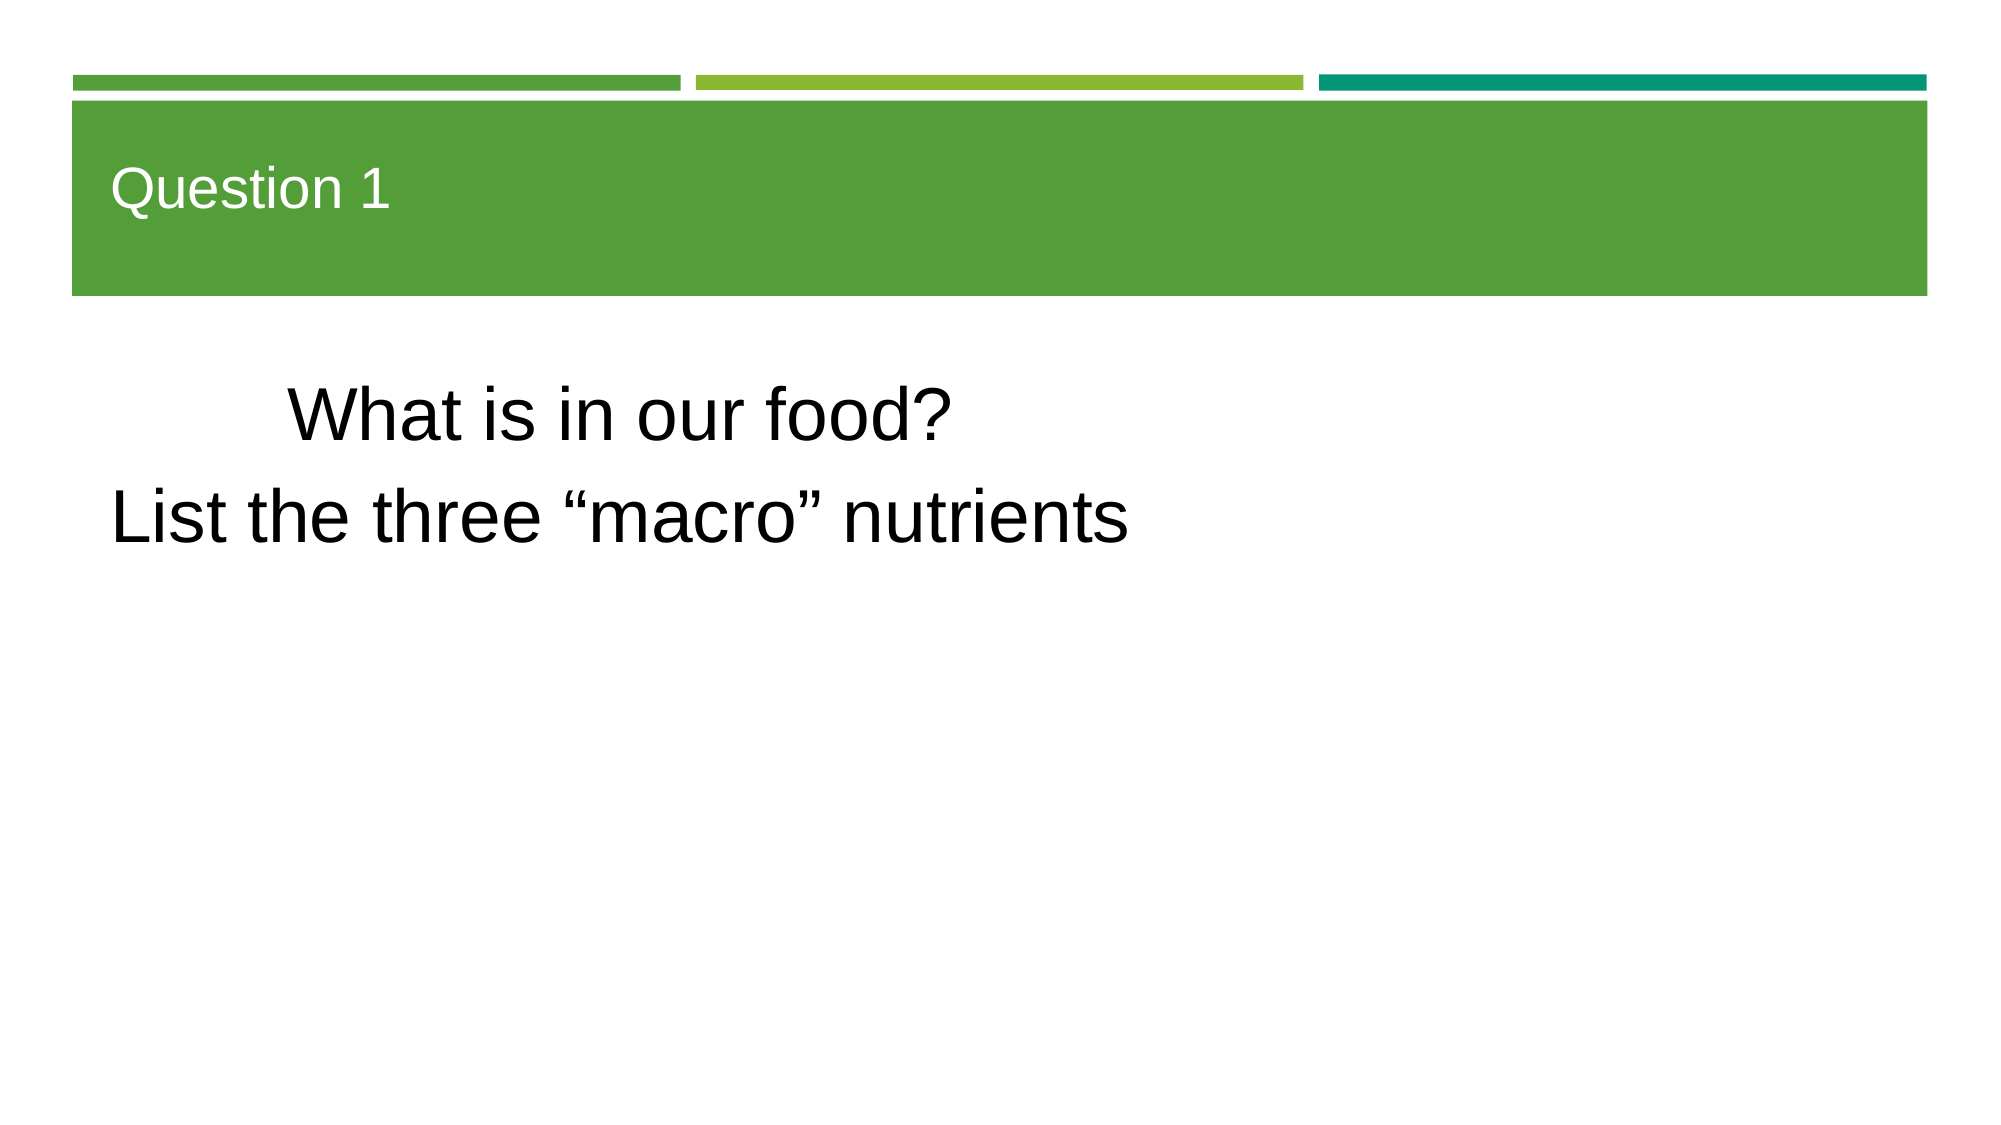

# Question 1
What is in our food?
List the three “macro” nutrients